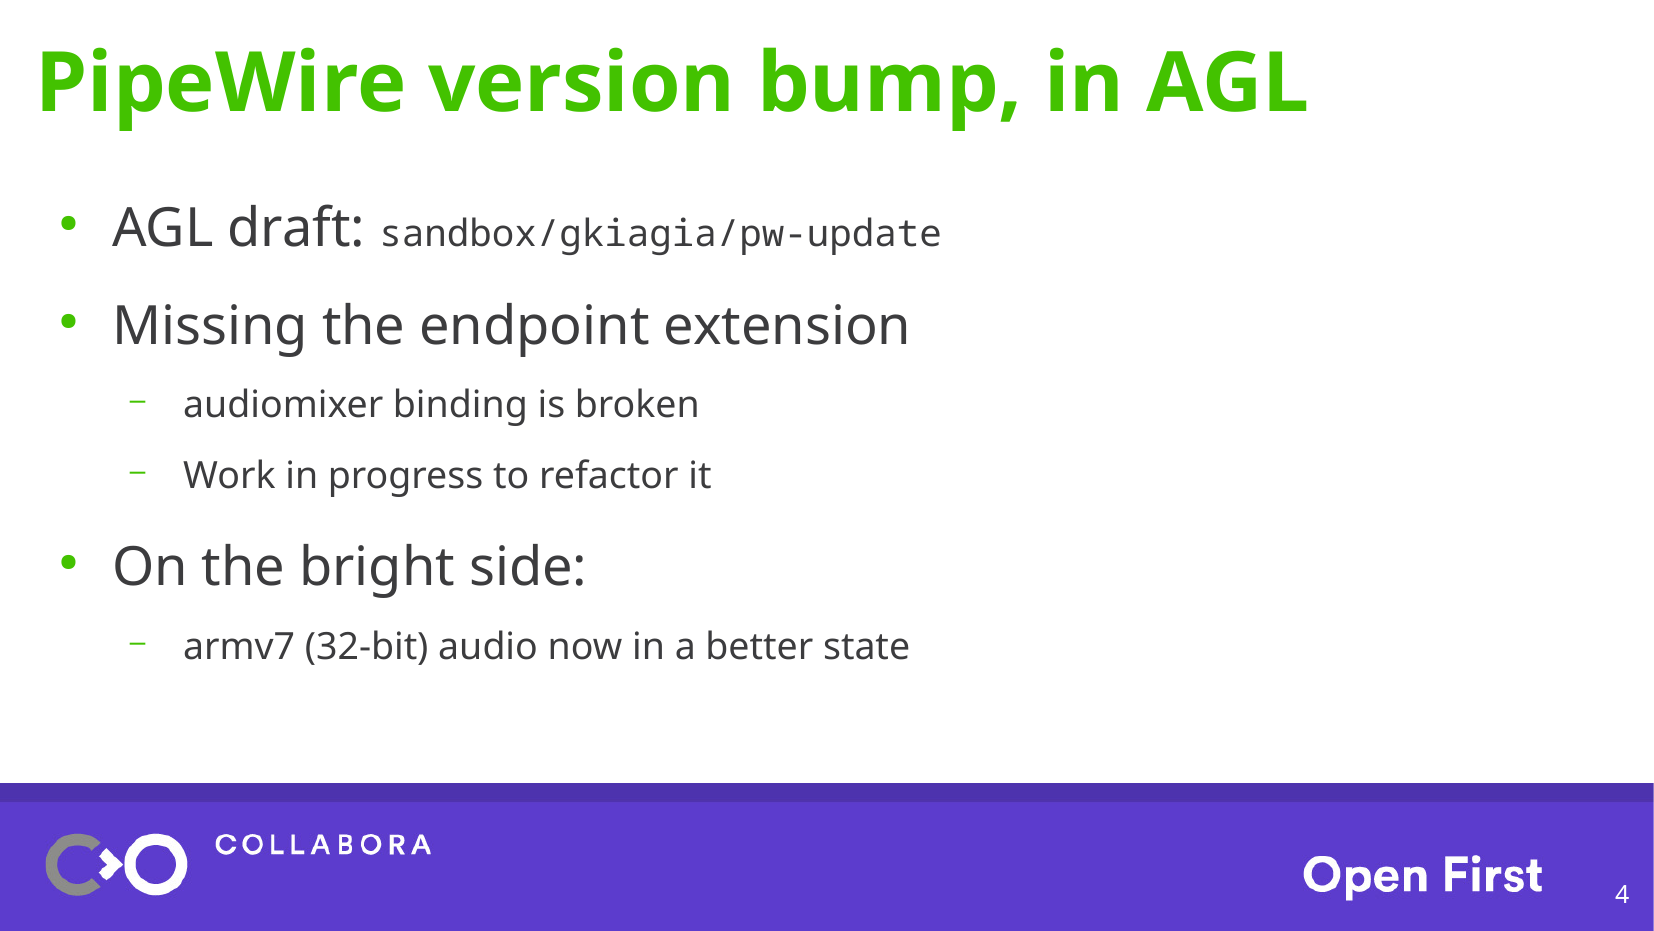

# PipeWire version bump, in AGL
AGL draft: sandbox/gkiagia/pw-update
Missing the endpoint extension
audiomixer binding is broken
Work in progress to refactor it
On the bright side:
armv7 (32-bit) audio now in a better state